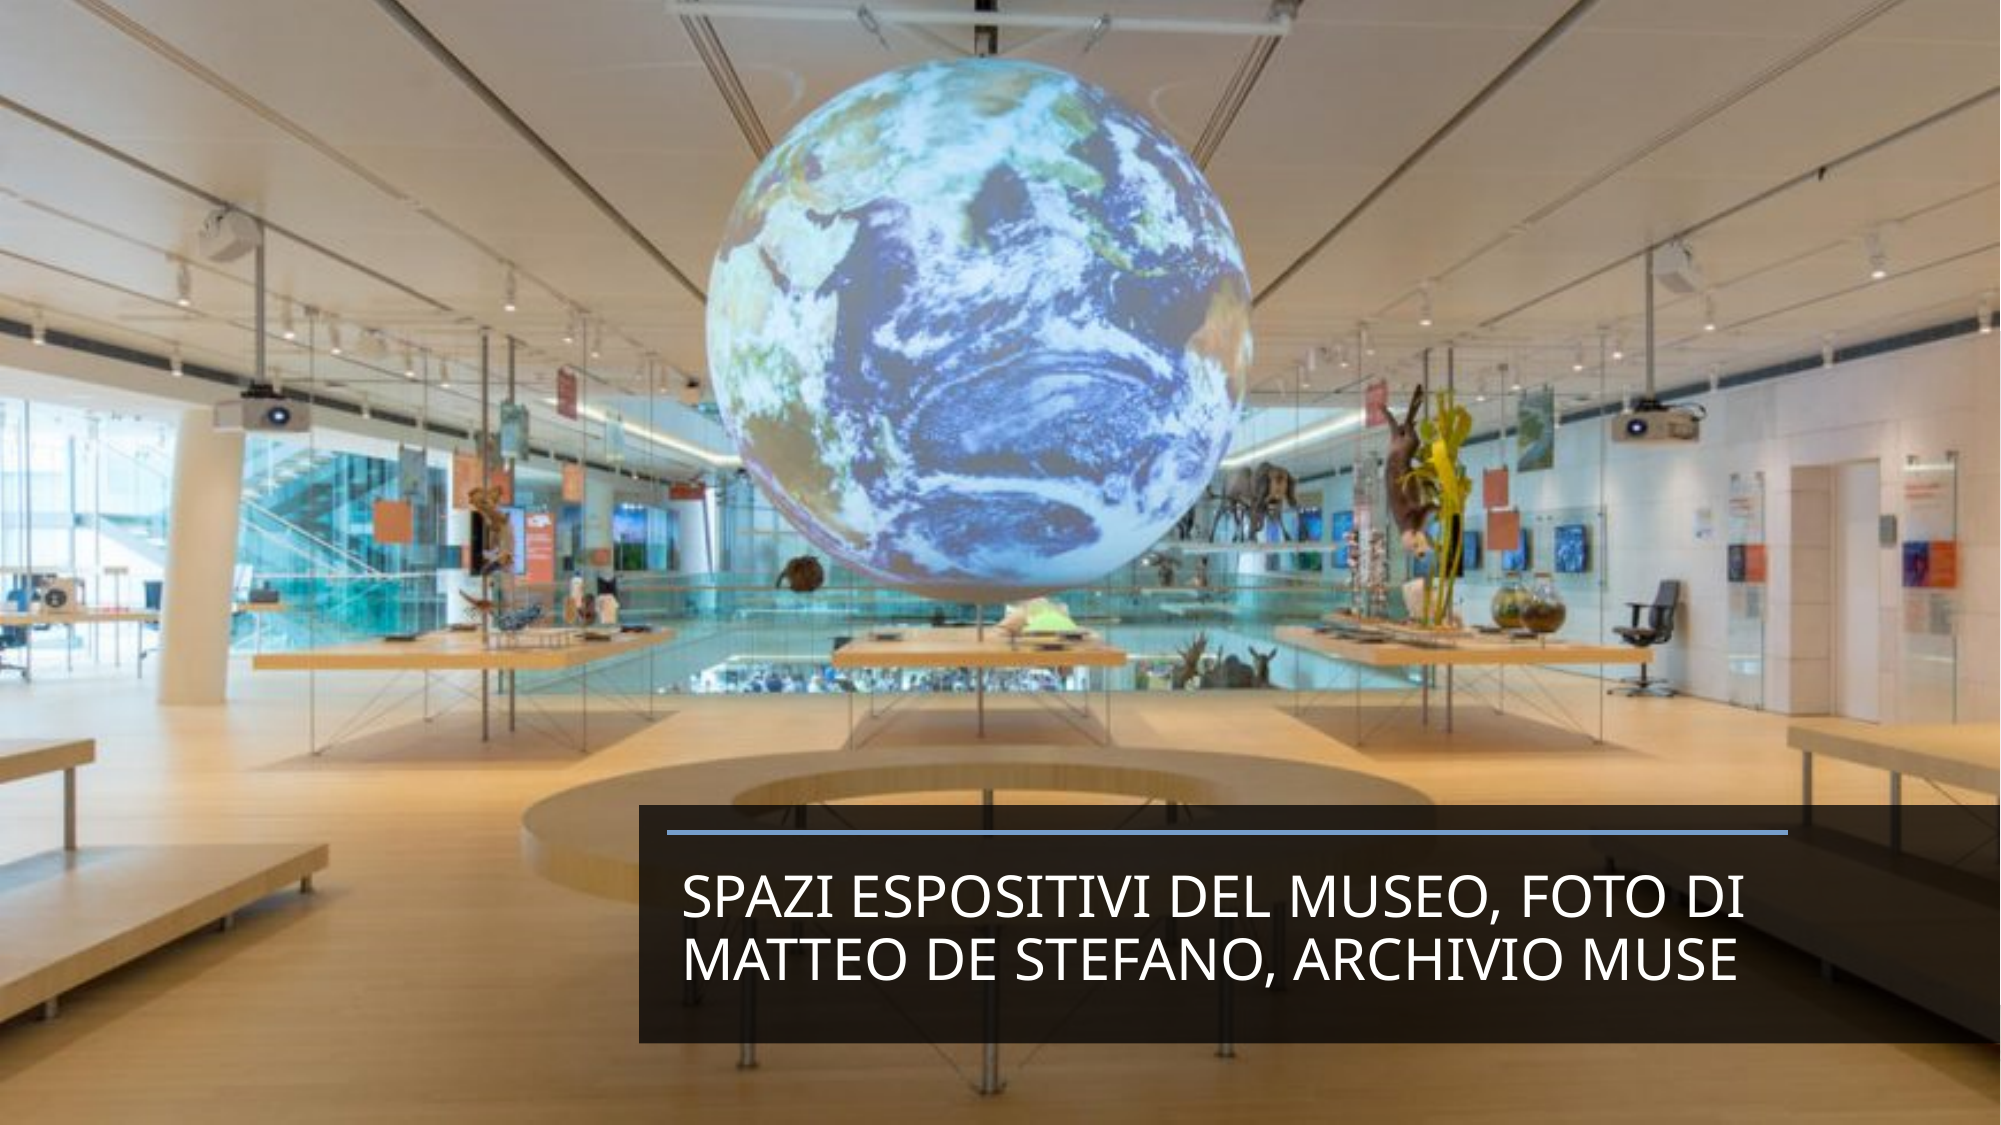

# spazi espositivi del museo, foto di Matteo De Stefano, Archivio Muse